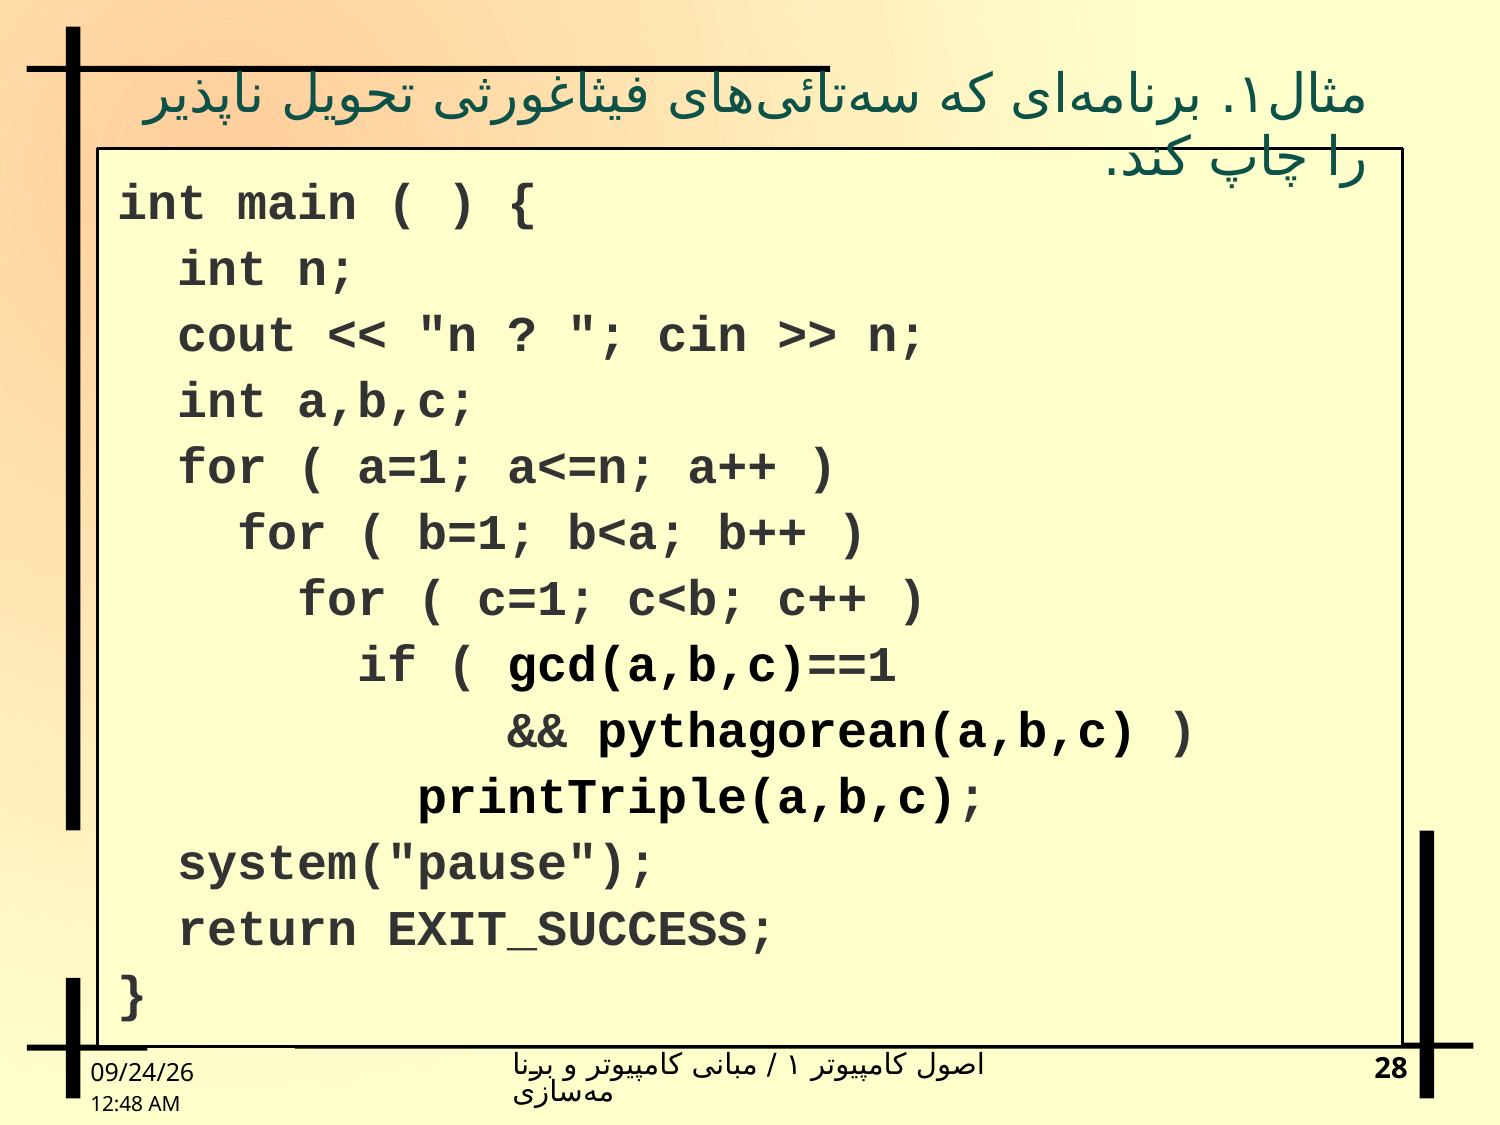

مثال۱. برنامه‌ای که سه‌تائی‌های فیثاغورثی تحویل ناپذیر را چاپ کند.
# int main ( ) {
 int n;
 cout << "n ? "; cin >> n;
 int a,b,c;
 for ( a=1; a<=n; a++ )
 for ( b=1; b<a; b++ )
 for ( c=1; c<b; c++ )
 if ( gcd(a,b,c)==1
 && pythagorean(a,b,c) )
 printTriple(a,b,c);
 system("pause");
 return EXIT_SUCCESS;
}
اصول کامپیوتر ۱ / مبانی کامپیوتر و برنامه‌سازی
28